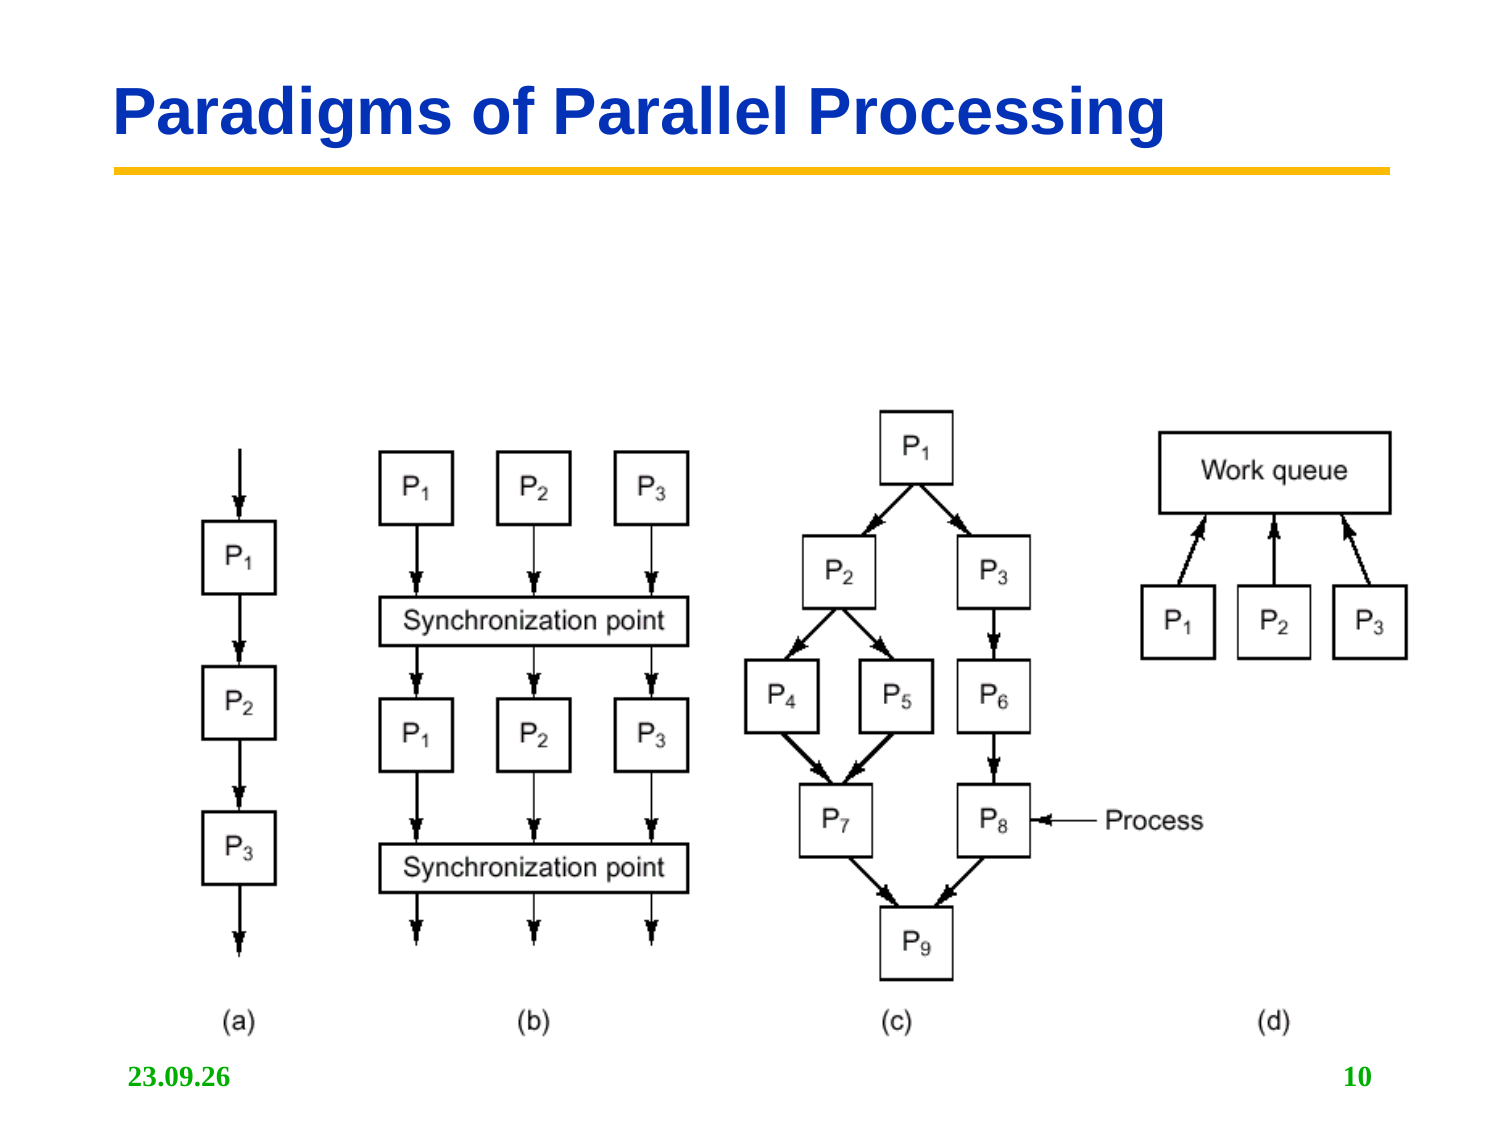

# Paradigms of Parallel Processing
CS252-s06, Lec 01-intro
10